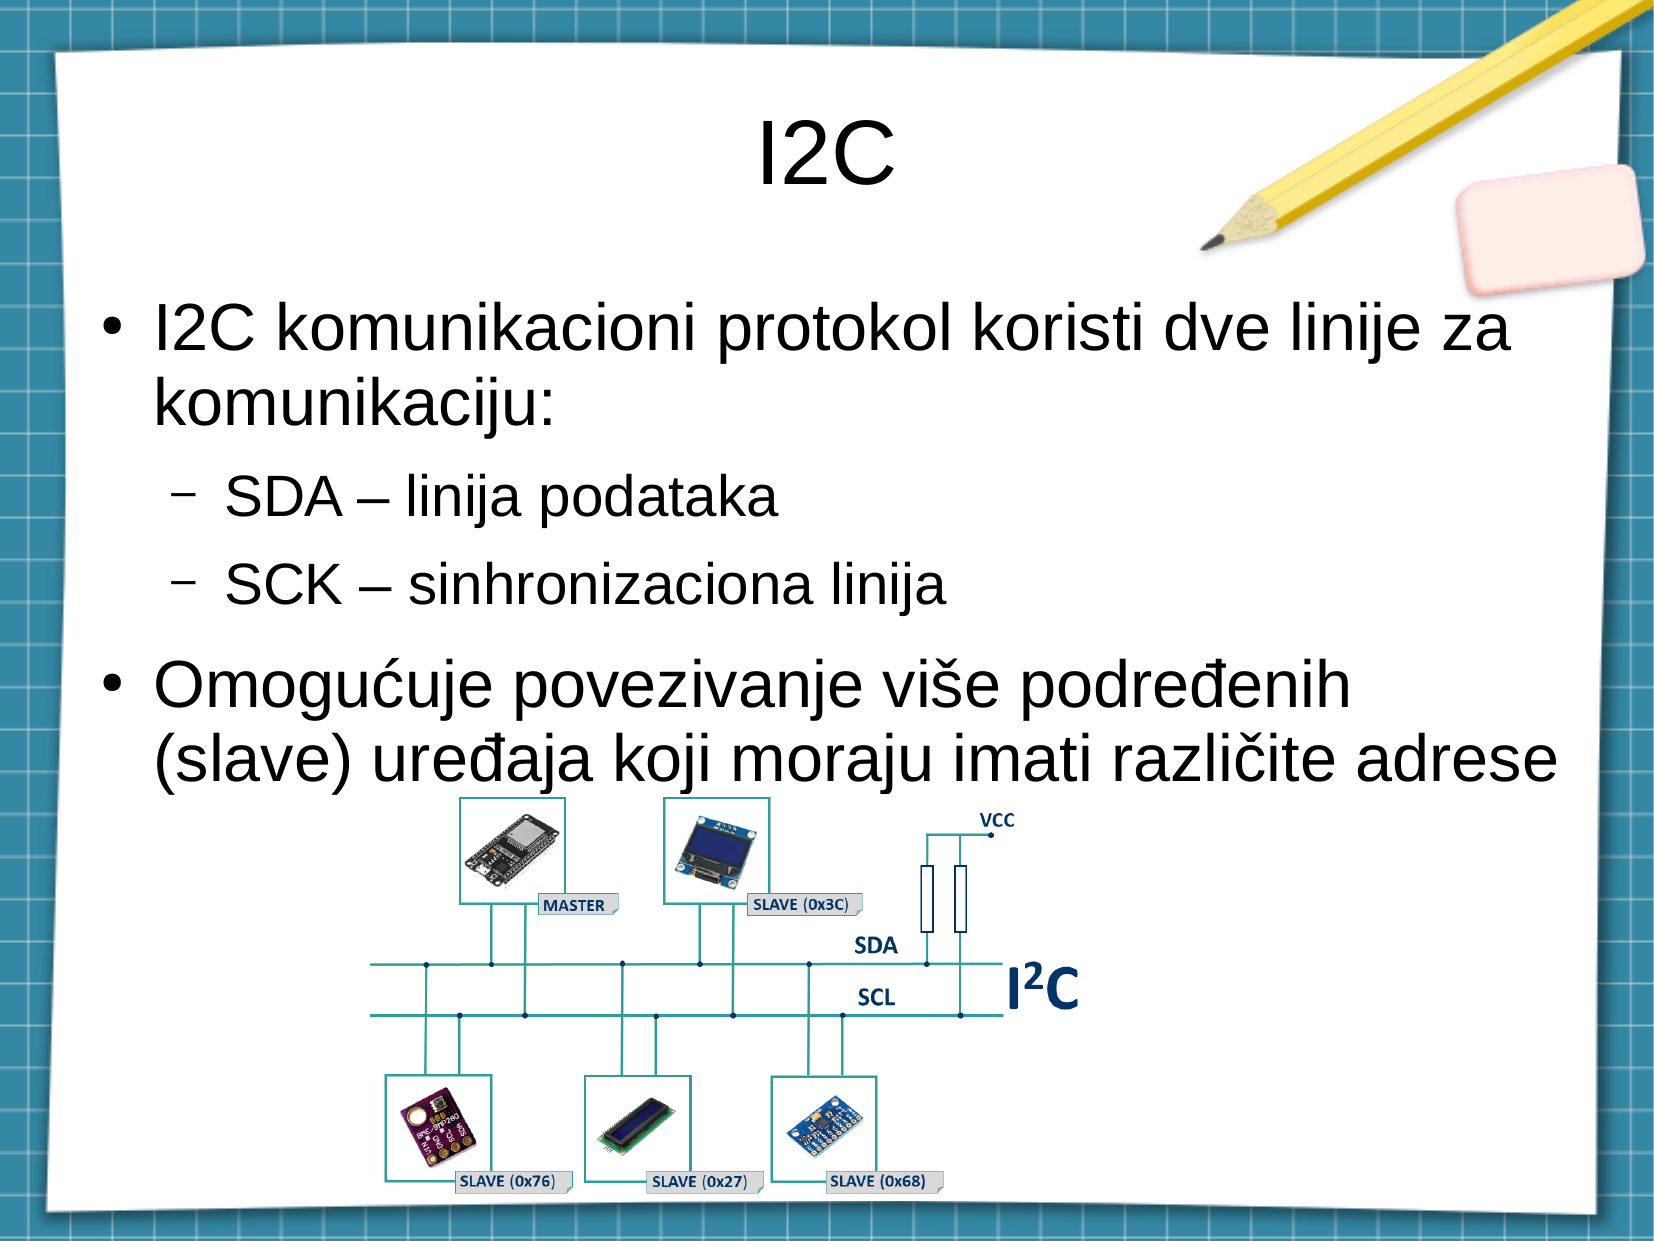

# I2C
I2C komunikacioni protokol koristi dve linije za komunikaciju:
SDA – linija podataka
SCK – sinhronizaciona linija
Omogućuje povezivanje više podređenih (slave) uređaja koji moraju imati različite adrese